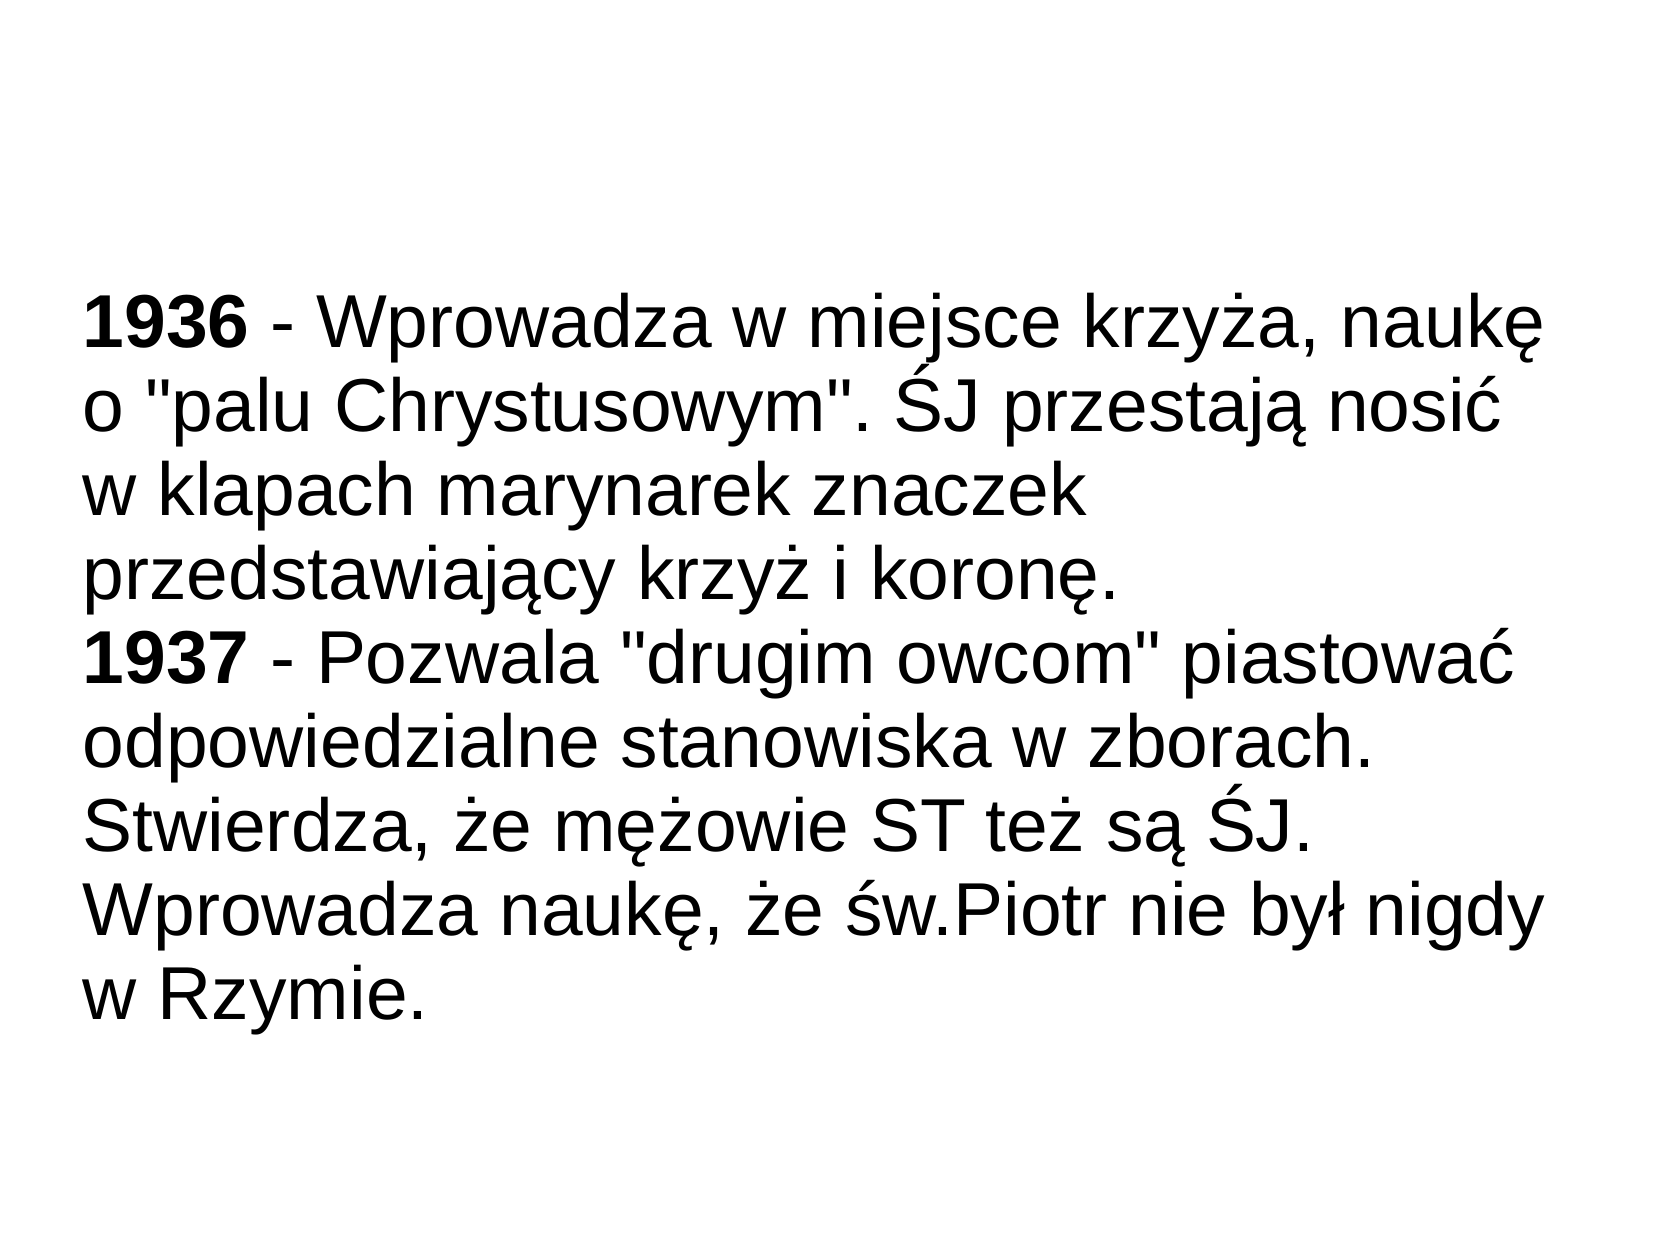

#
1936 - Wprowadza w miejsce krzyża, naukę o "palu Chrystusowym". ŚJ przestają nosić w klapach marynarek znaczek przedstawiający krzyż i koronę.
1937 - Pozwala "drugim owcom" piastować odpowiedzialne stanowiska w zborach. Stwierdza, że mężowie ST też są ŚJ. Wprowadza naukę, że św.Piotr nie był nigdy w Rzymie.